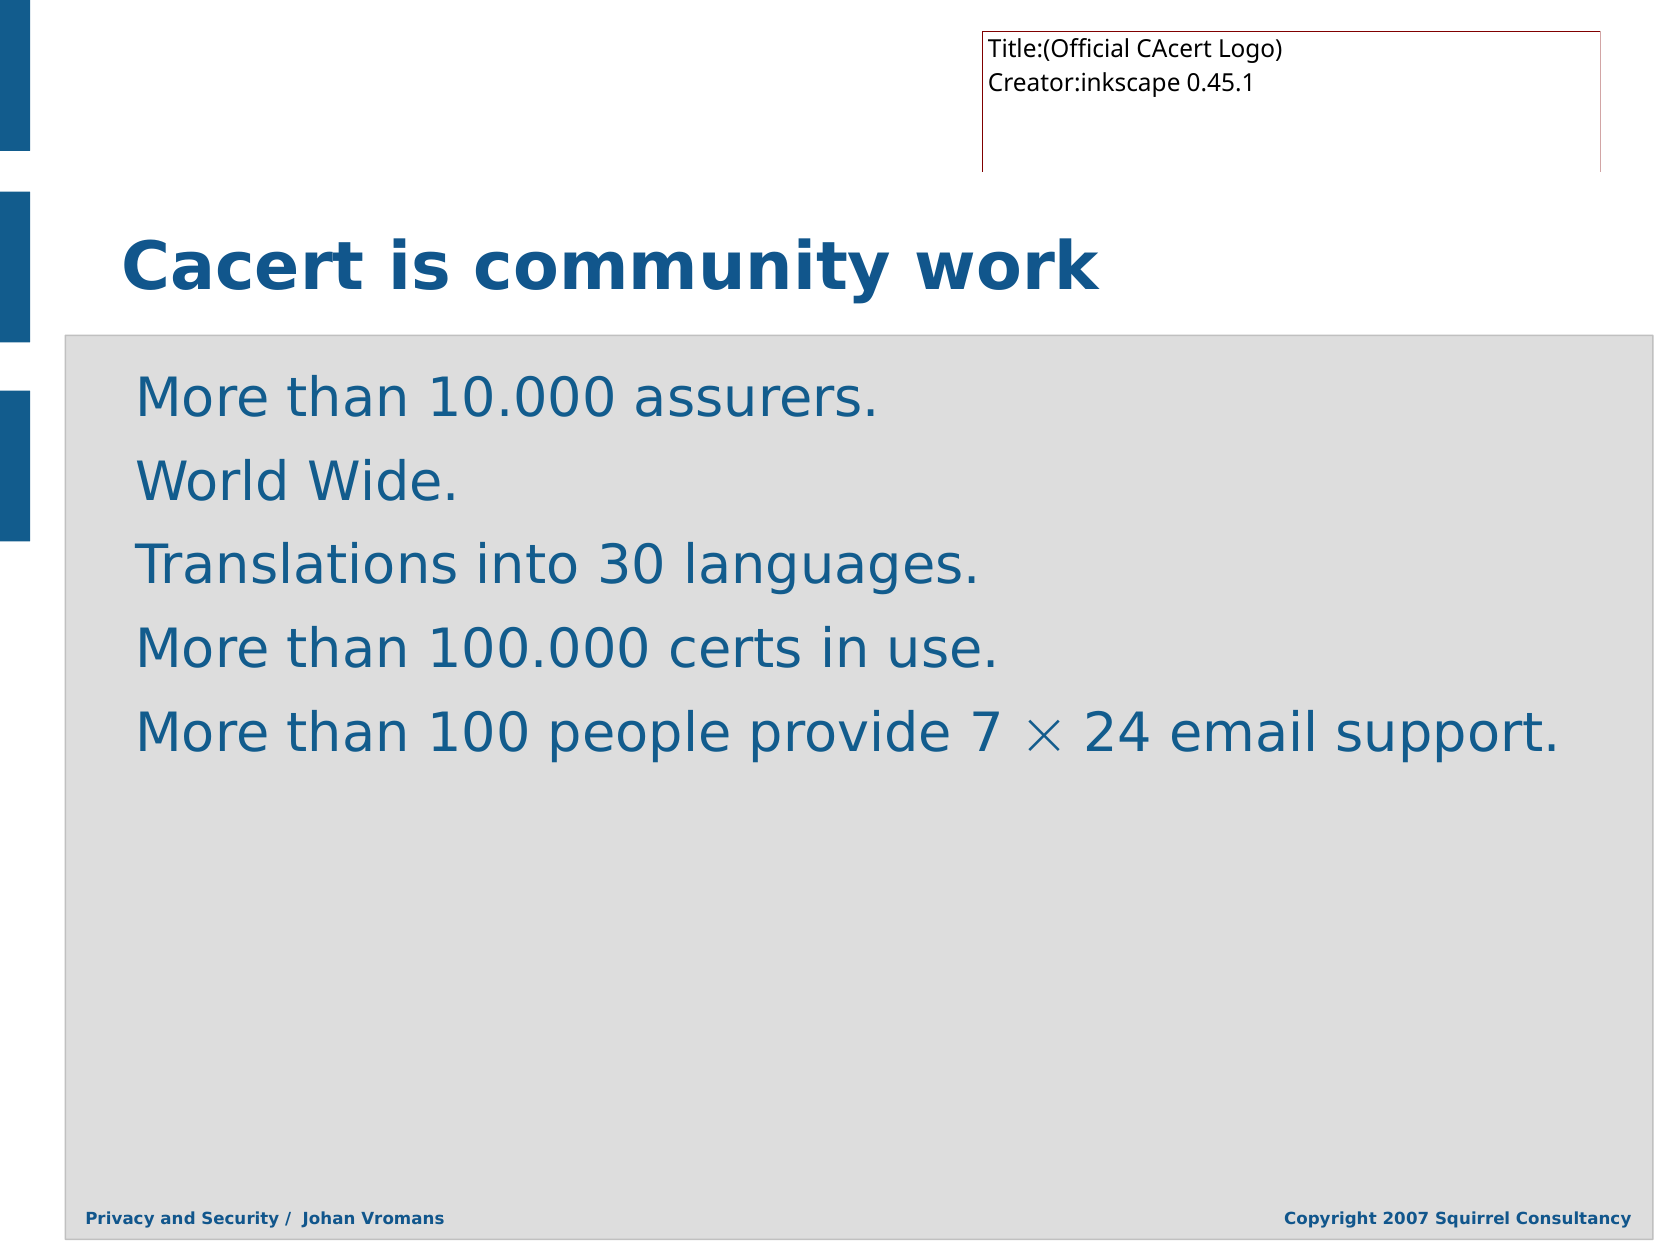

# Cacert is community work
More than 10.000 assurers.
World Wide.
Translations into 30 languages.
More than 100.000 certs in use.
More than 100 people provide 7 × 24 email support.